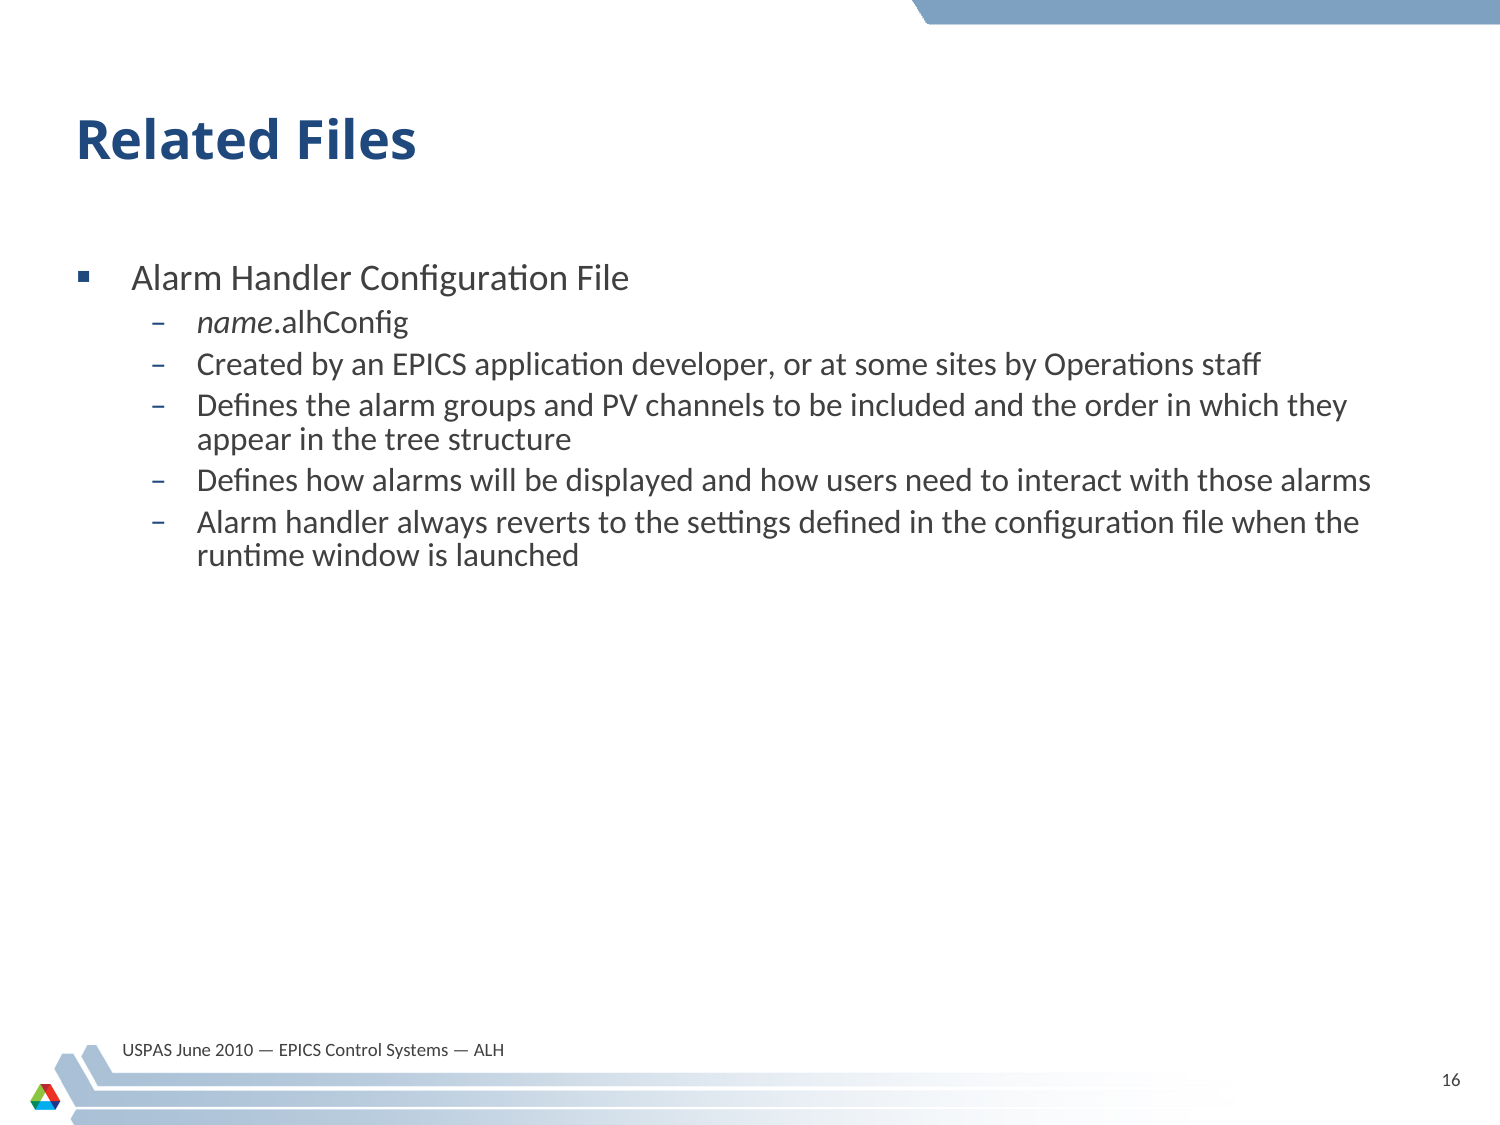

# Related Files
Alarm Handler Configuration File
name.alhConfig
Created by an EPICS application developer, or at some sites by Operations staff
Defines the alarm groups and PV channels to be included and the order in which they appear in the tree structure
Defines how alarms will be displayed and how users need to interact with those alarms
Alarm handler always reverts to the settings defined in the configuration file when the runtime window is launched
USPAS June 2010 — EPICS Control Systems — ALH
16